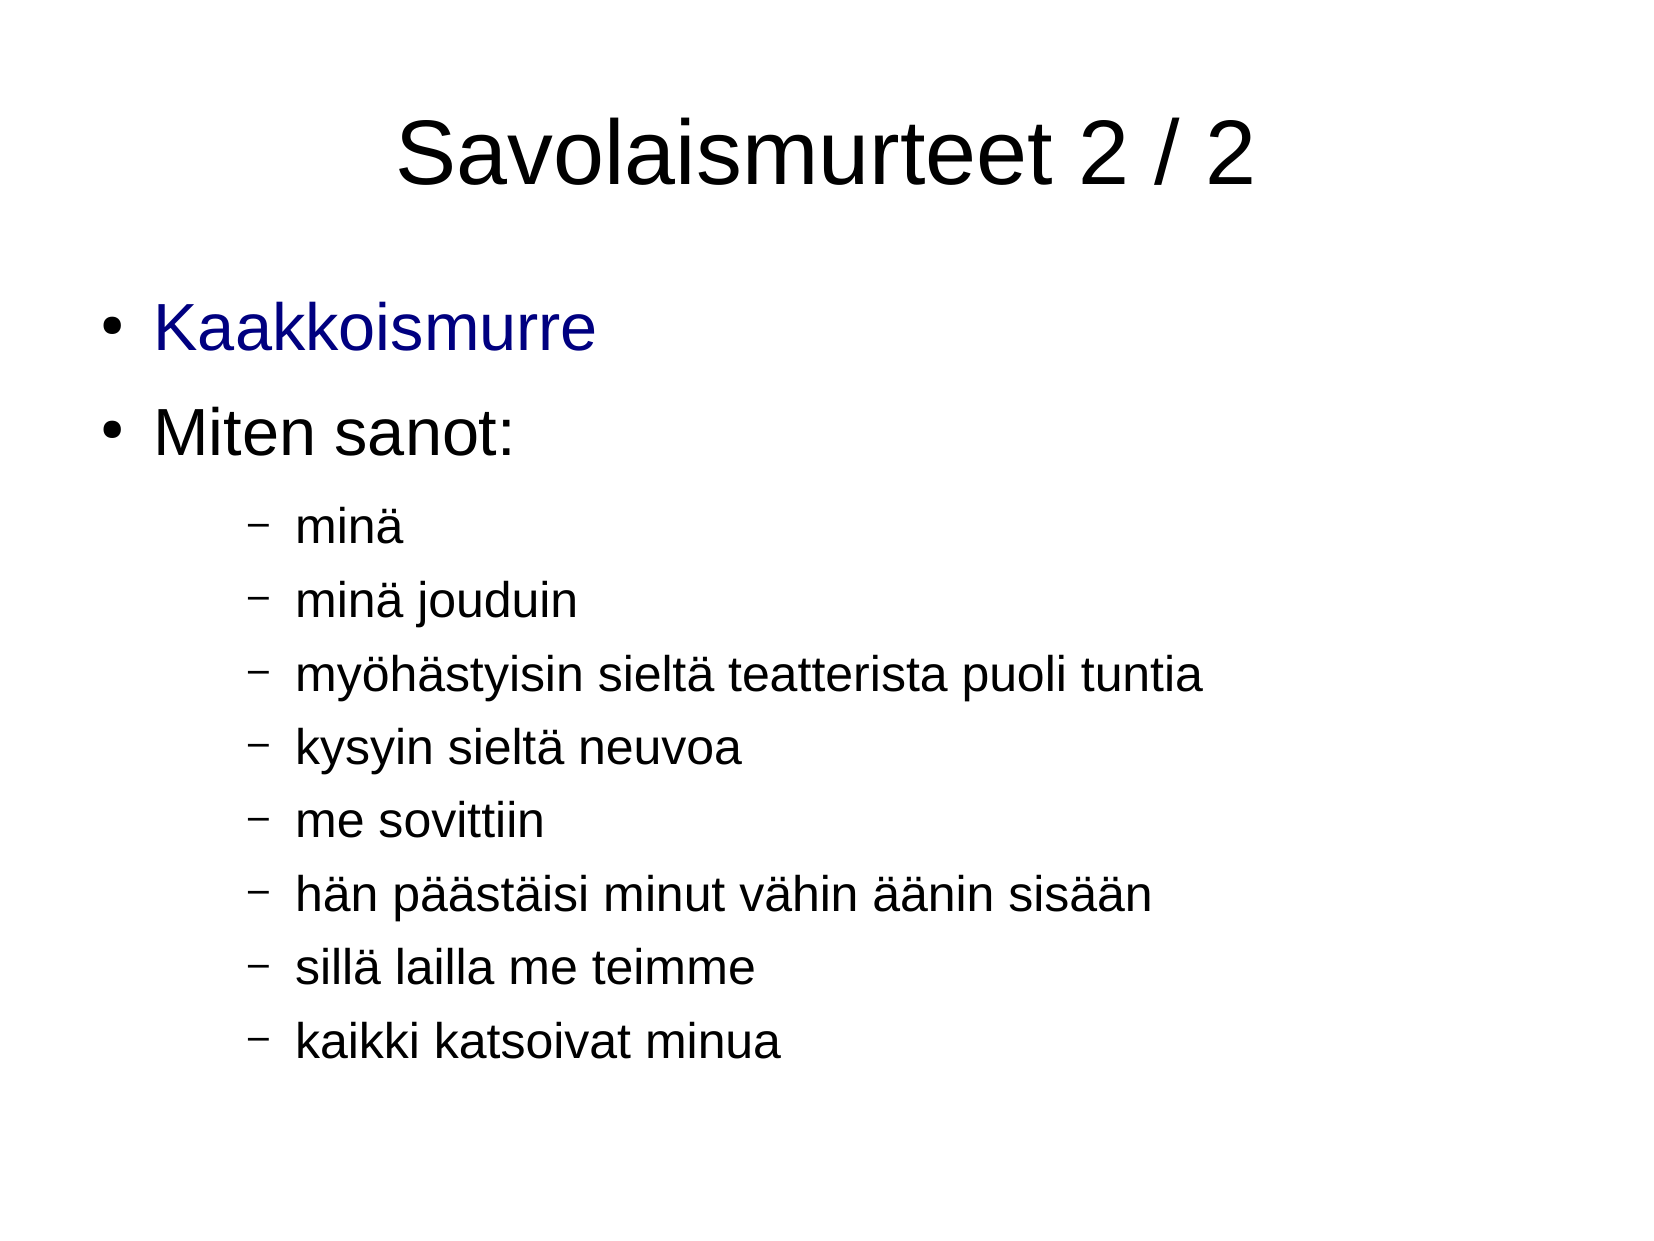

# Savolaismurteet 2 / 2
Kaakkoismurre
Miten sanot:
minä
minä jouduin
myöhästyisin sieltä teatterista puoli tuntia
kysyin sieltä neuvoa
me sovittiin
hän päästäisi minut vähin äänin sisään
sillä lailla me teimme
kaikki katsoivat minua